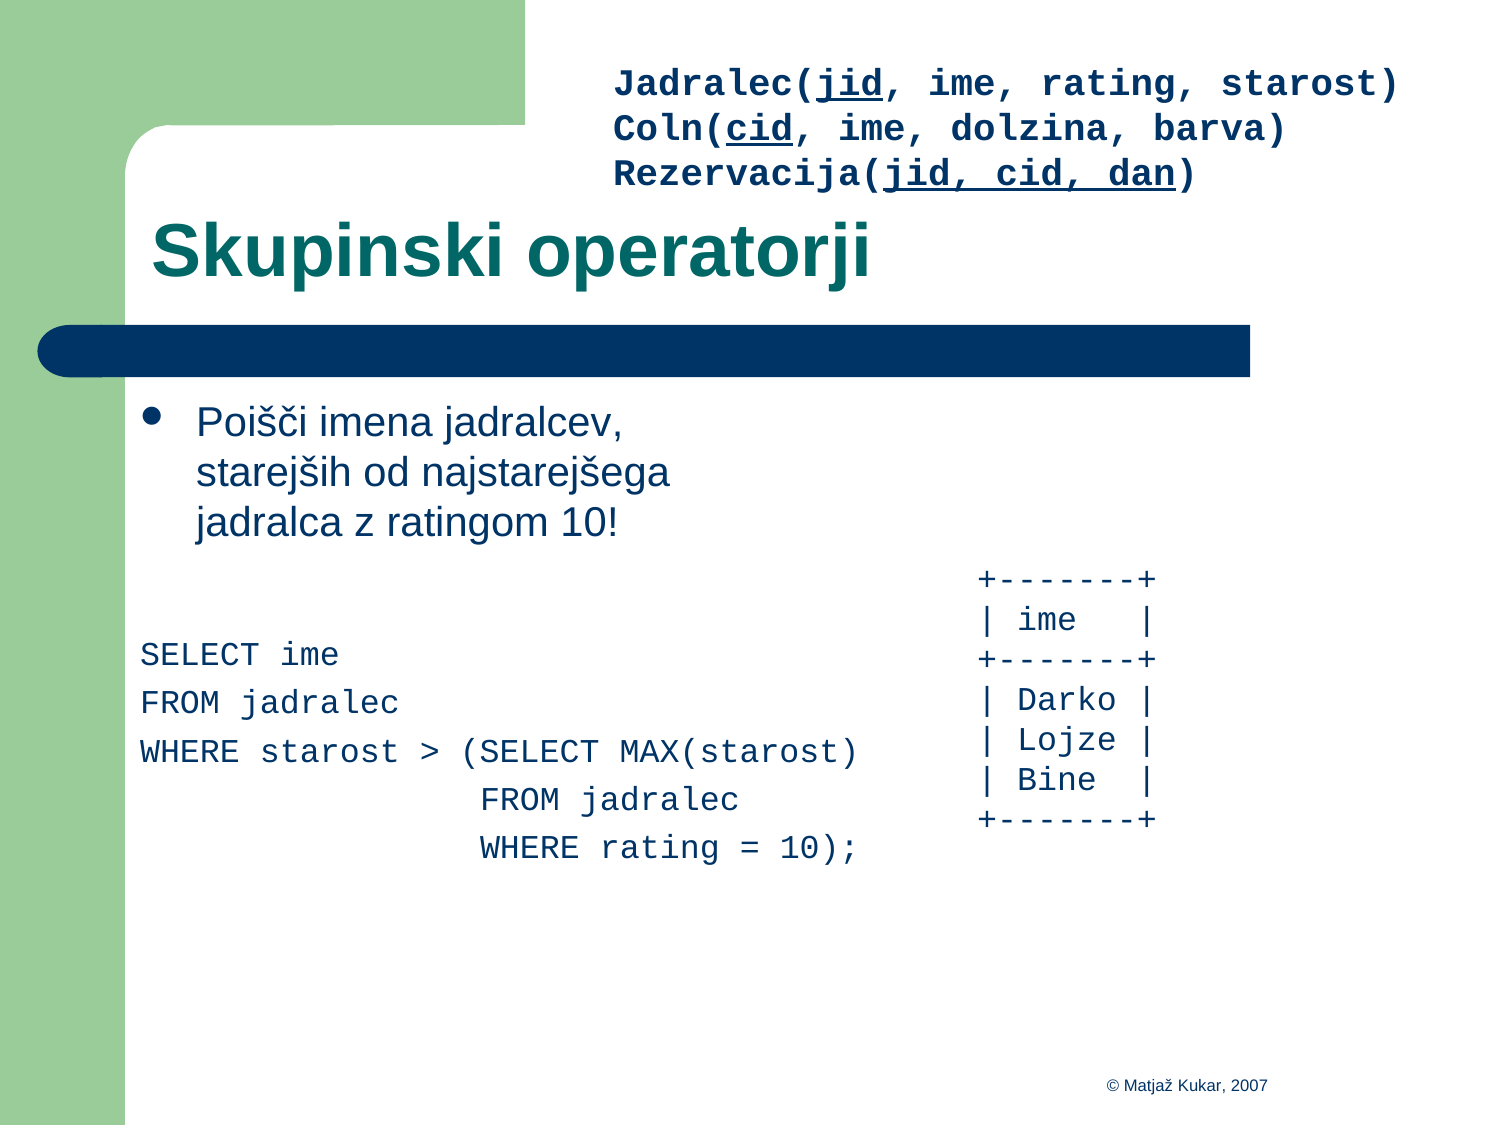

Jadralec(jid, ime, rating, starost)
Coln(cid, ime, dolzina, barva)
Rezervacija(jid, cid, dan)
# Skupinski operatorji
Poišči imena jadralcev, starejših od najstarejšega jadralca z ratingom 10!
+-------+
| ime |
+-------+
| Darko |
| Lojze |
| Bine |
+-------+
SELECT ime
FROM jadralec
WHERE starost > (SELECT MAX(starost)
 FROM jadralec
 WHERE rating = 10);
© Matjaž Kukar, 2007